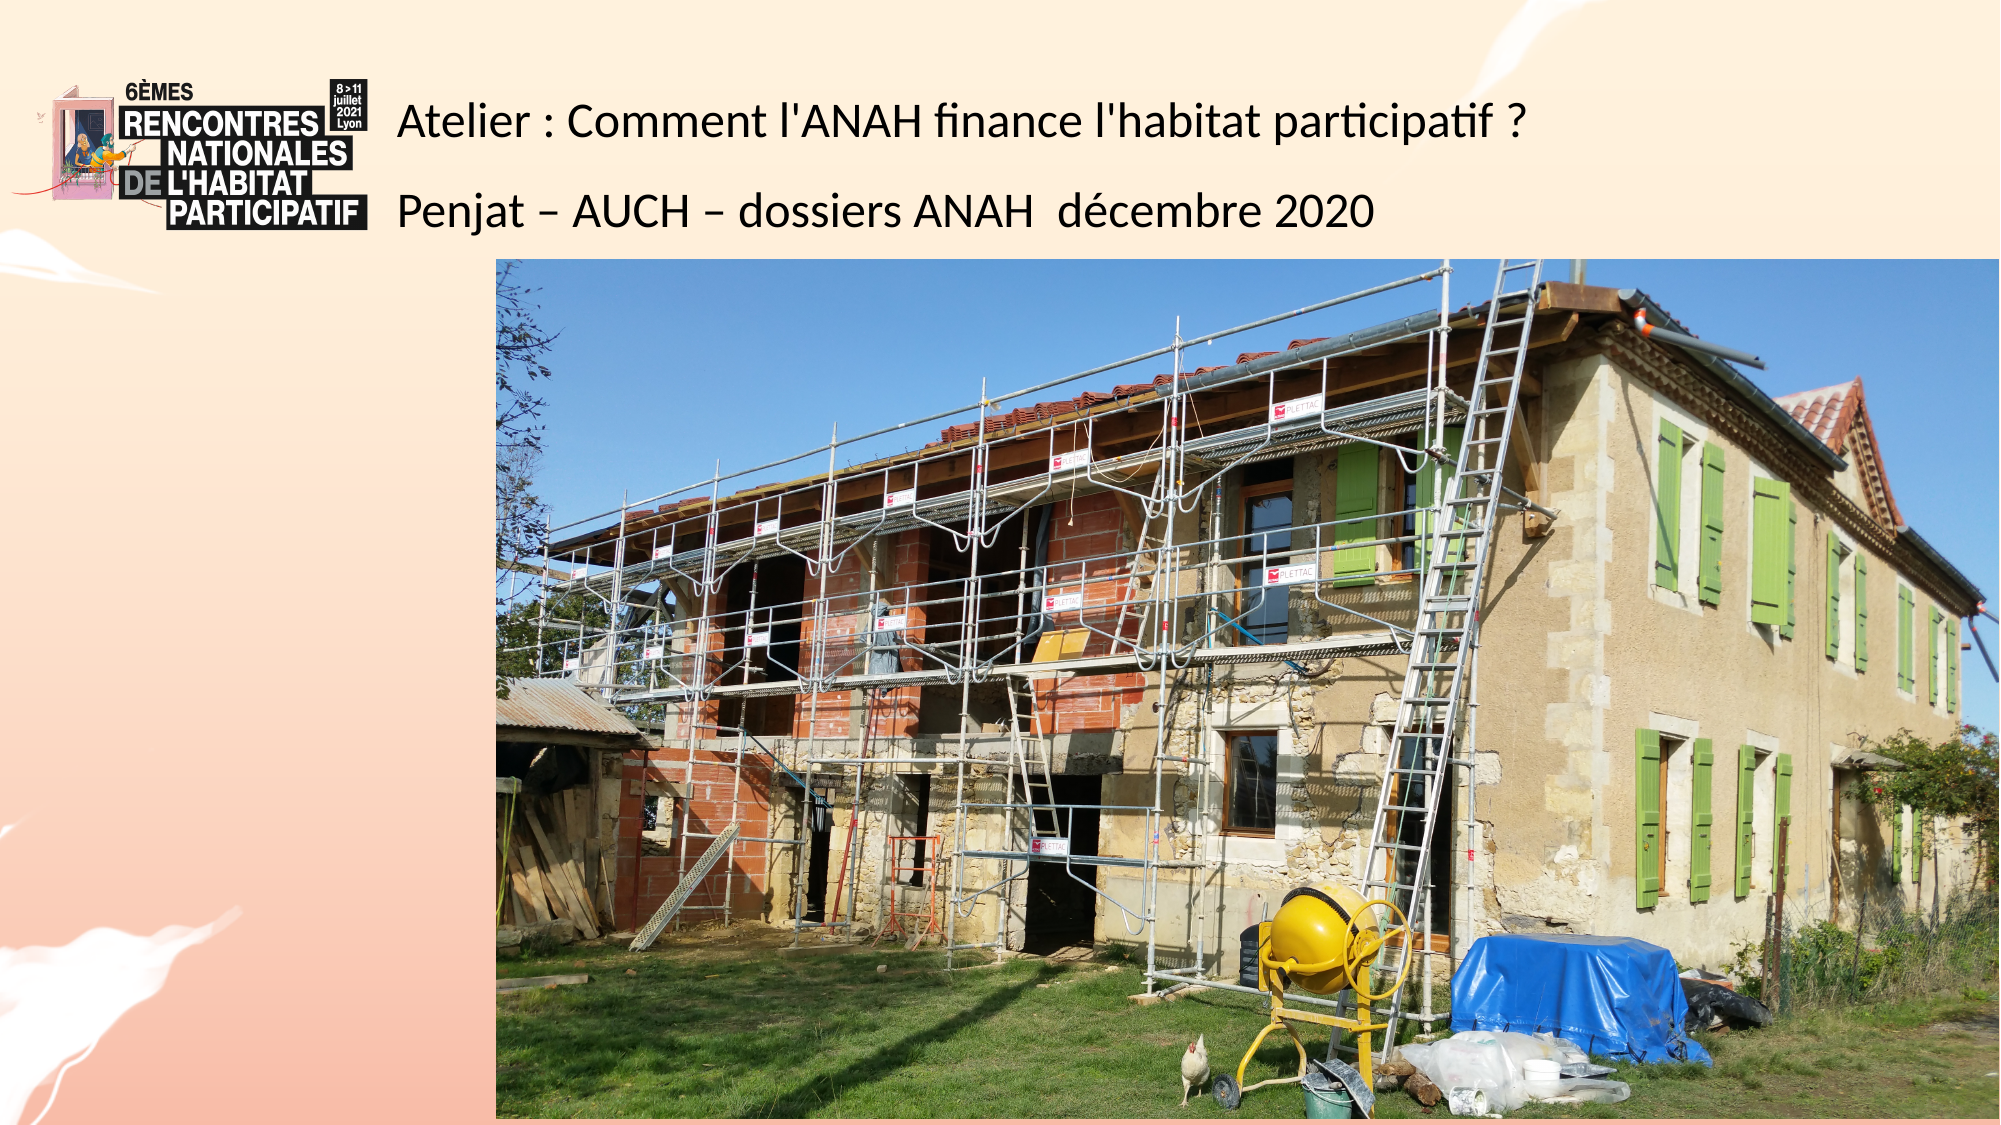

# Atelier : Comment l'ANAH finance l'habitat participatif ? Penjat – AUCH – dossiers ANAH décembre 2020